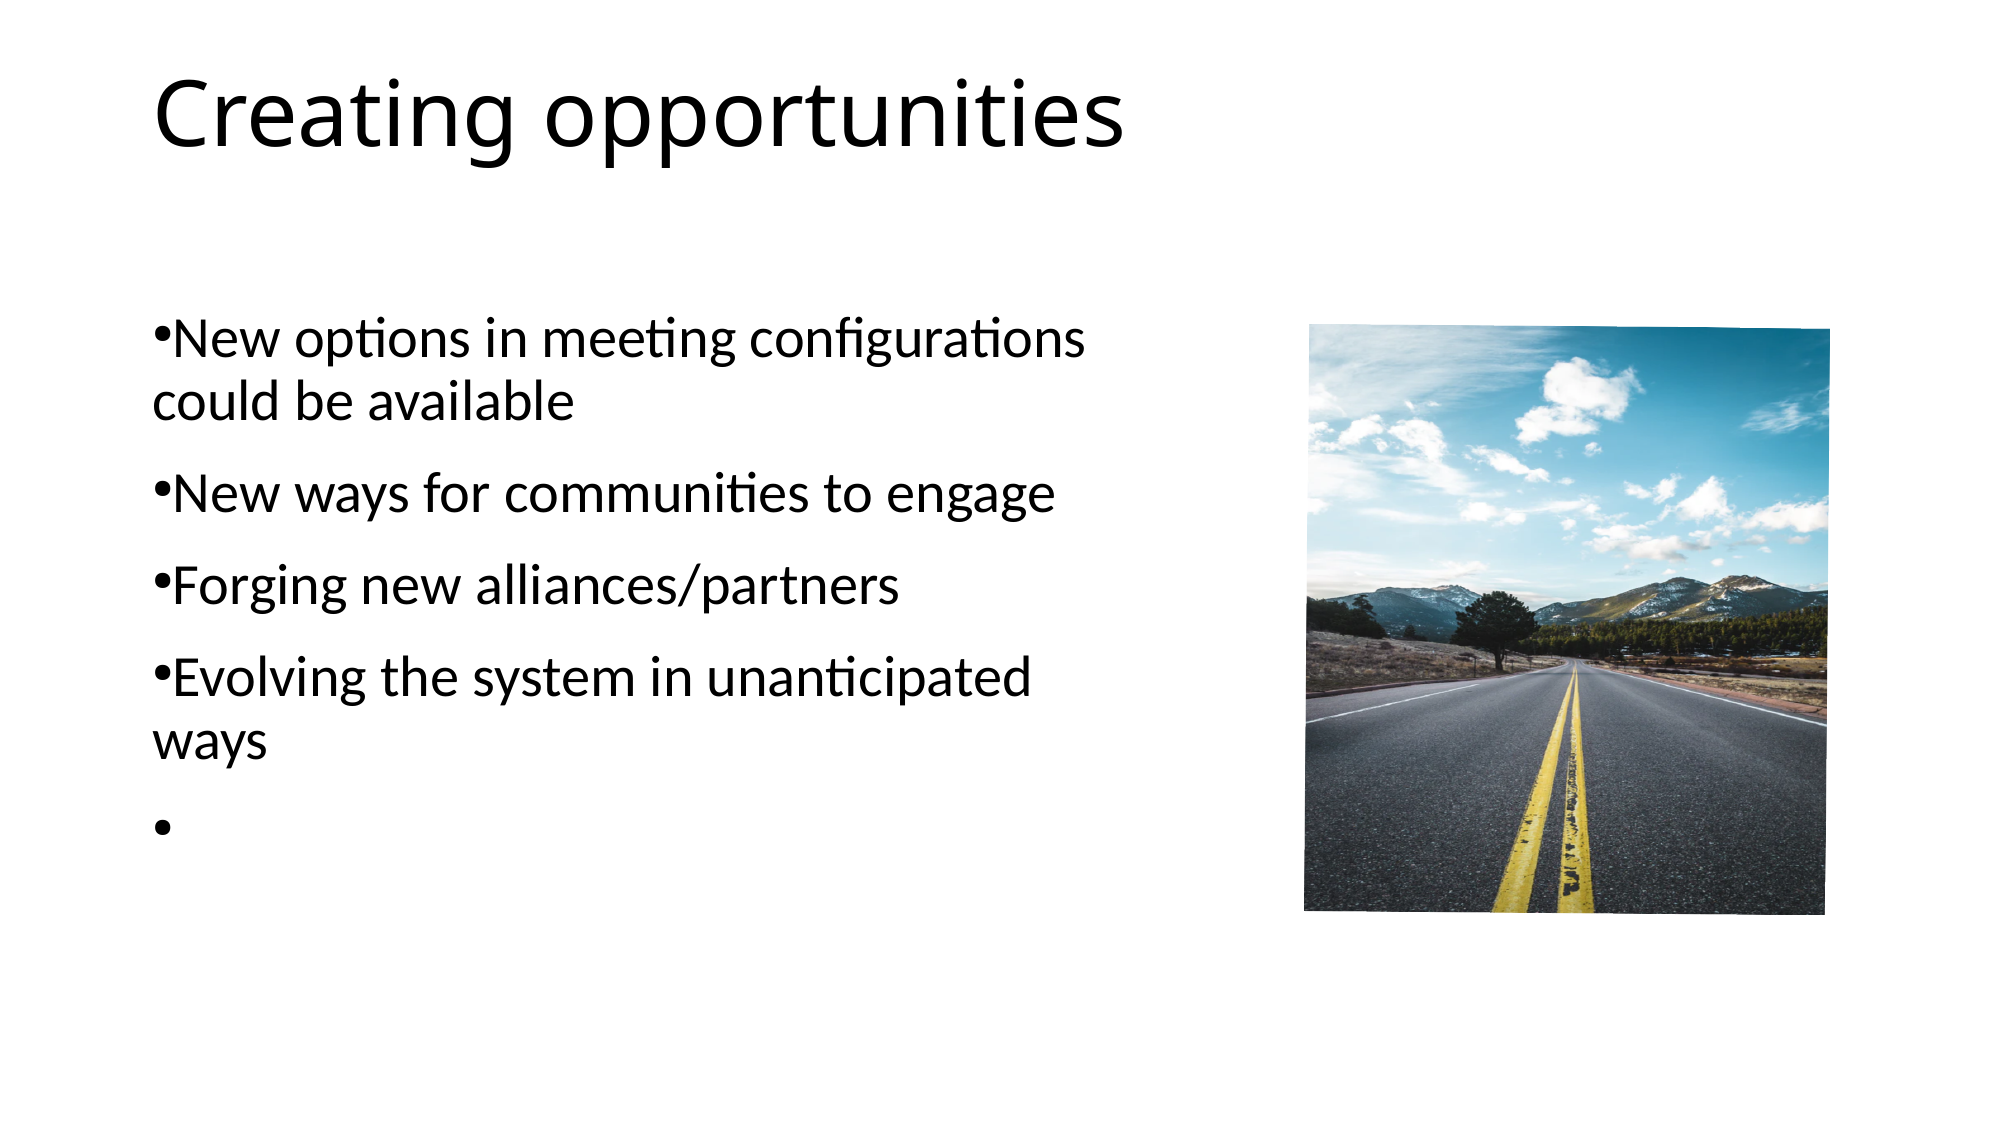

# Creating opportunities
New options in meeting configurations could be available
New ways for communities to engage
Forging new alliances/partners
Evolving the system in unanticipated ways